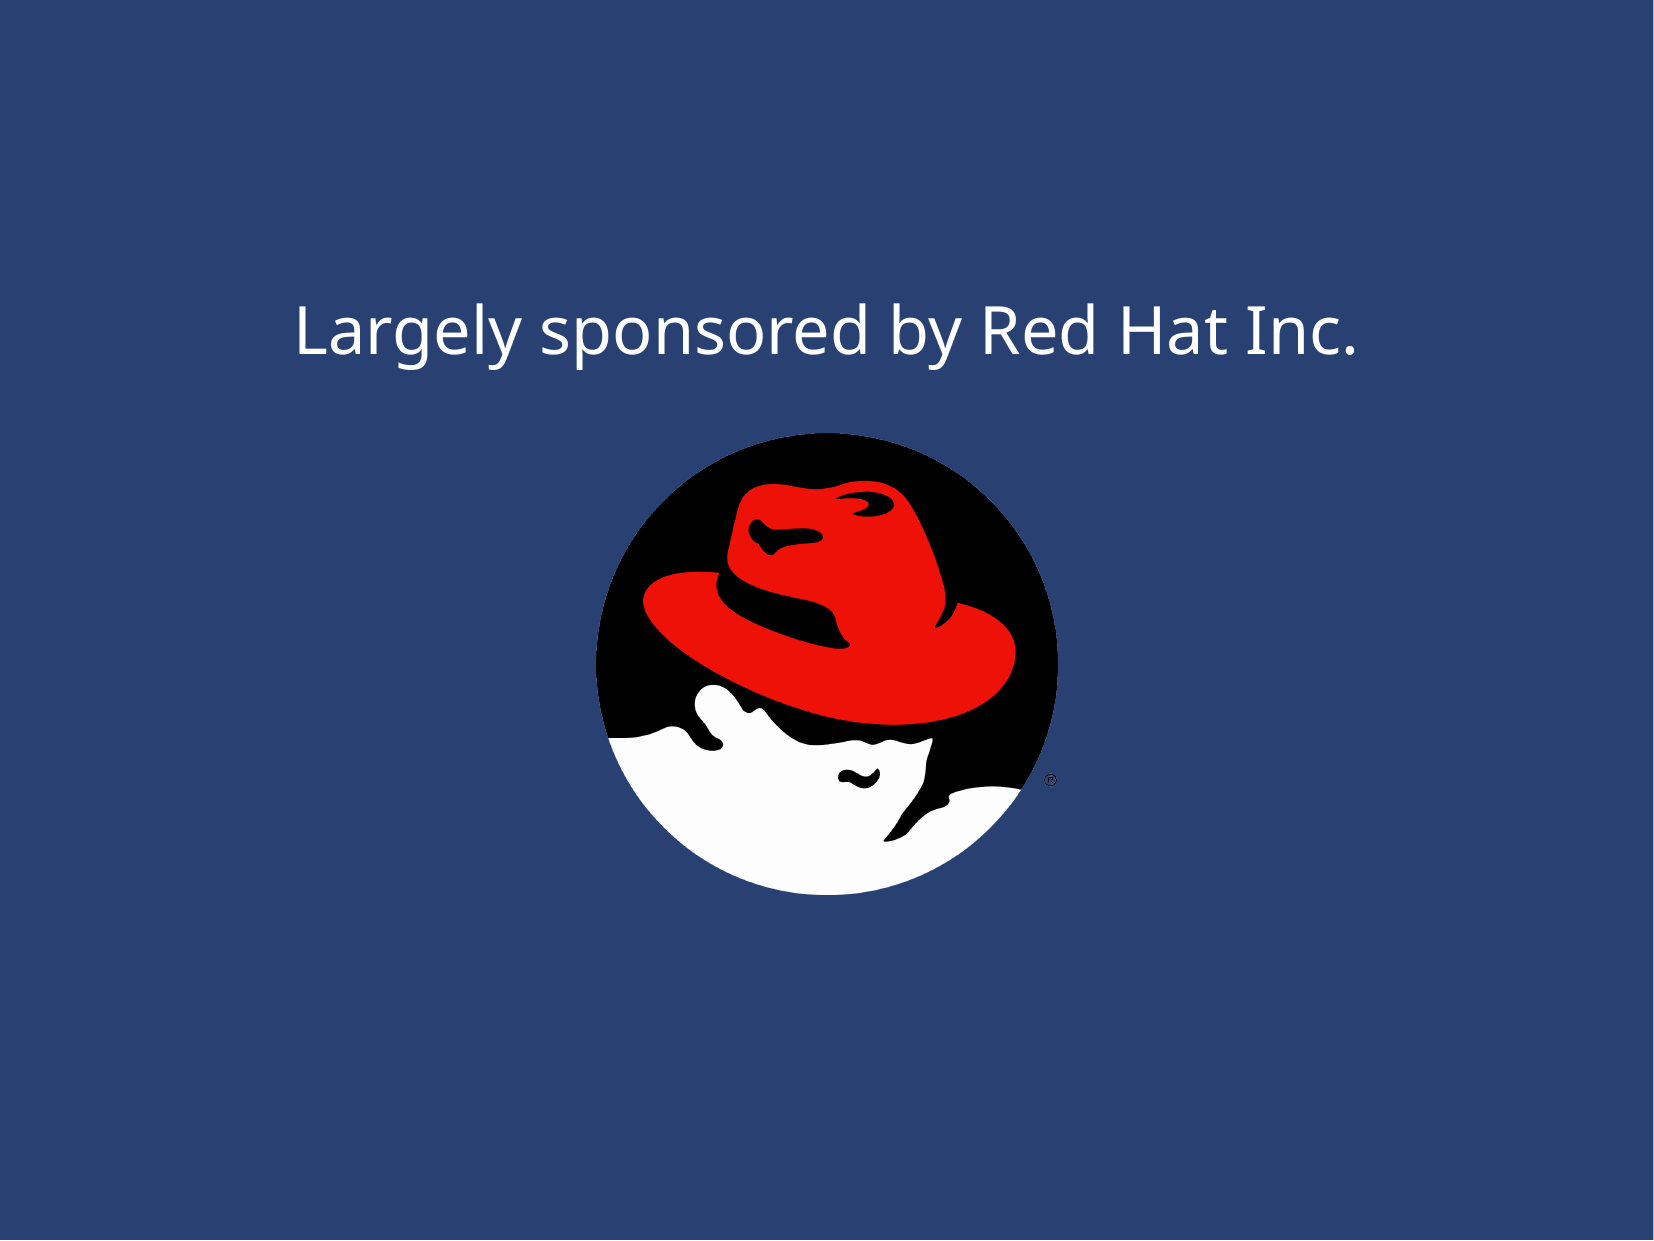

# Largely sponsored by Red Hat Inc.